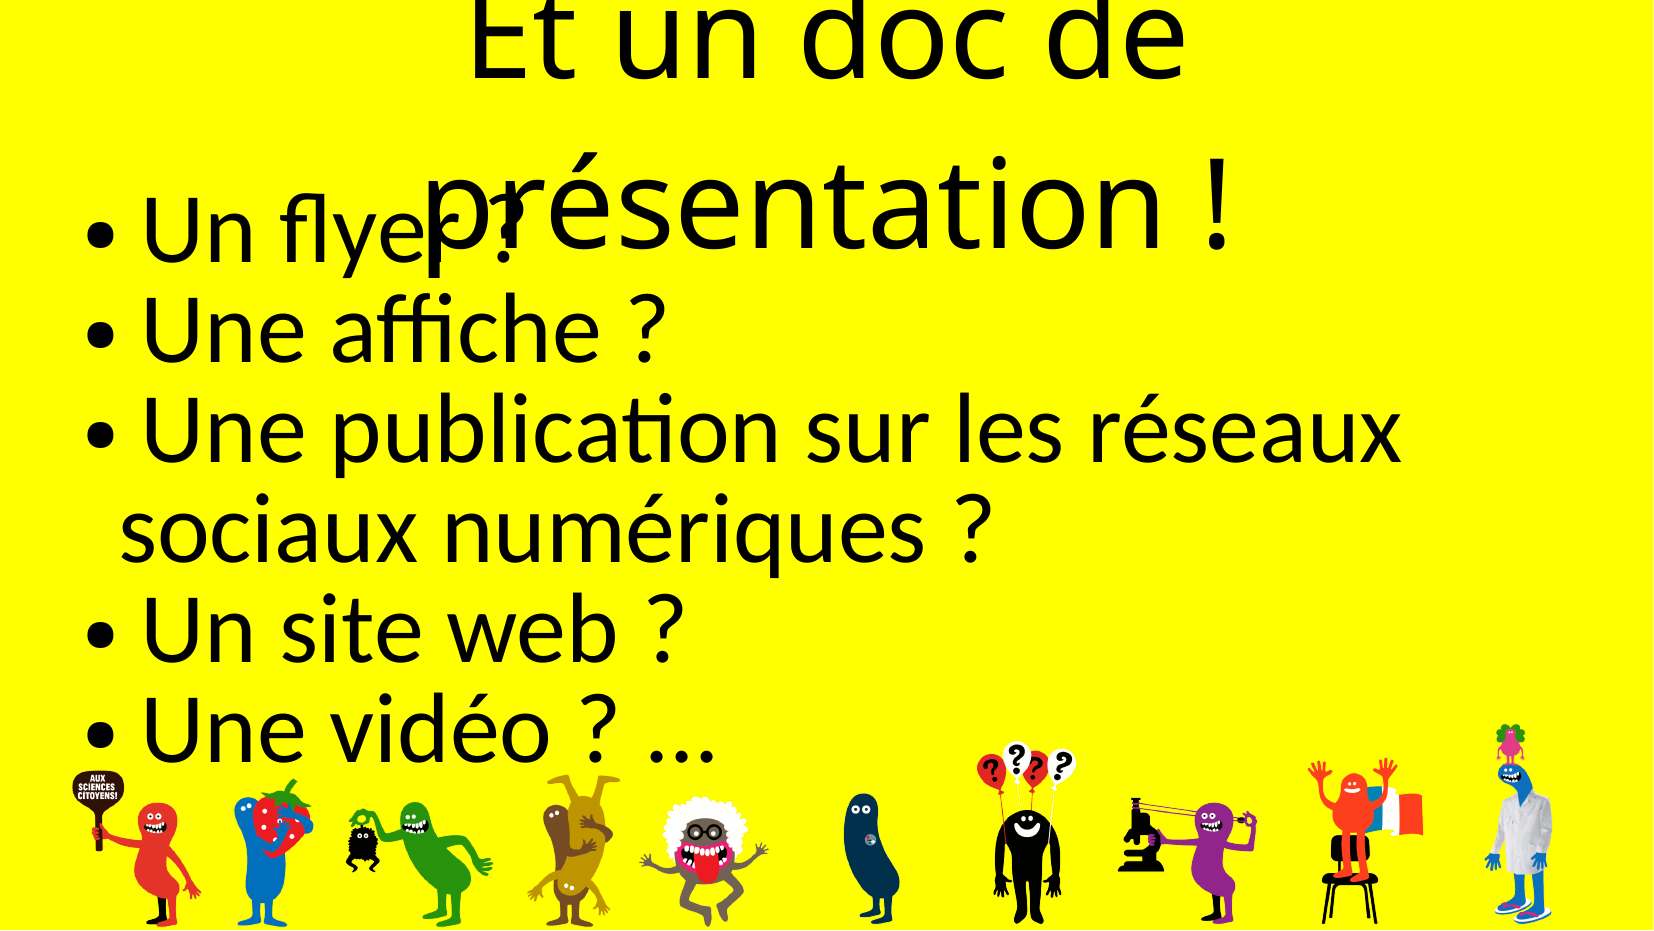

# Et un doc de présentation !
 Un flyer ?
 Une affiche ?
 Une publication sur les réseaux sociaux numériques ?
 Un site web ?
 Une vidéo ? ...